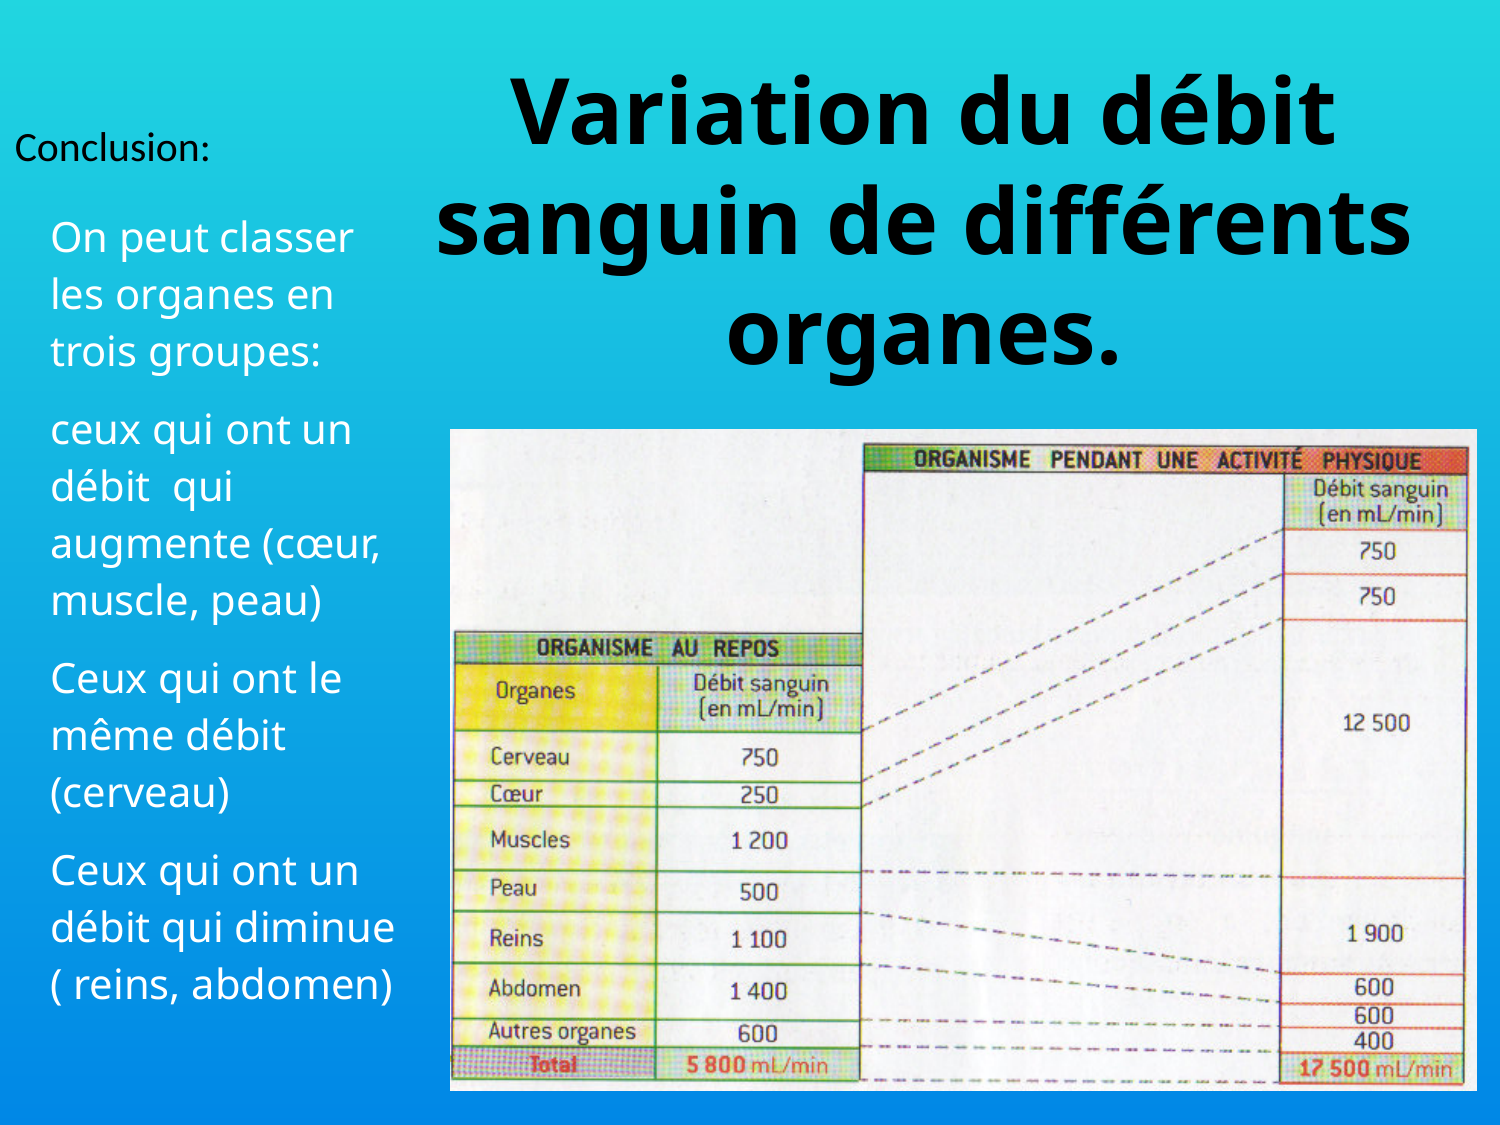

# Variation du débit sanguin de différents organes.
Conclusion:
On peut classer les organes en trois groupes:
ceux qui ont un débit qui augmente (cœur, muscle, peau)
Ceux qui ont le même débit (cerveau)
Ceux qui ont un débit qui diminue ( reins, abdomen)